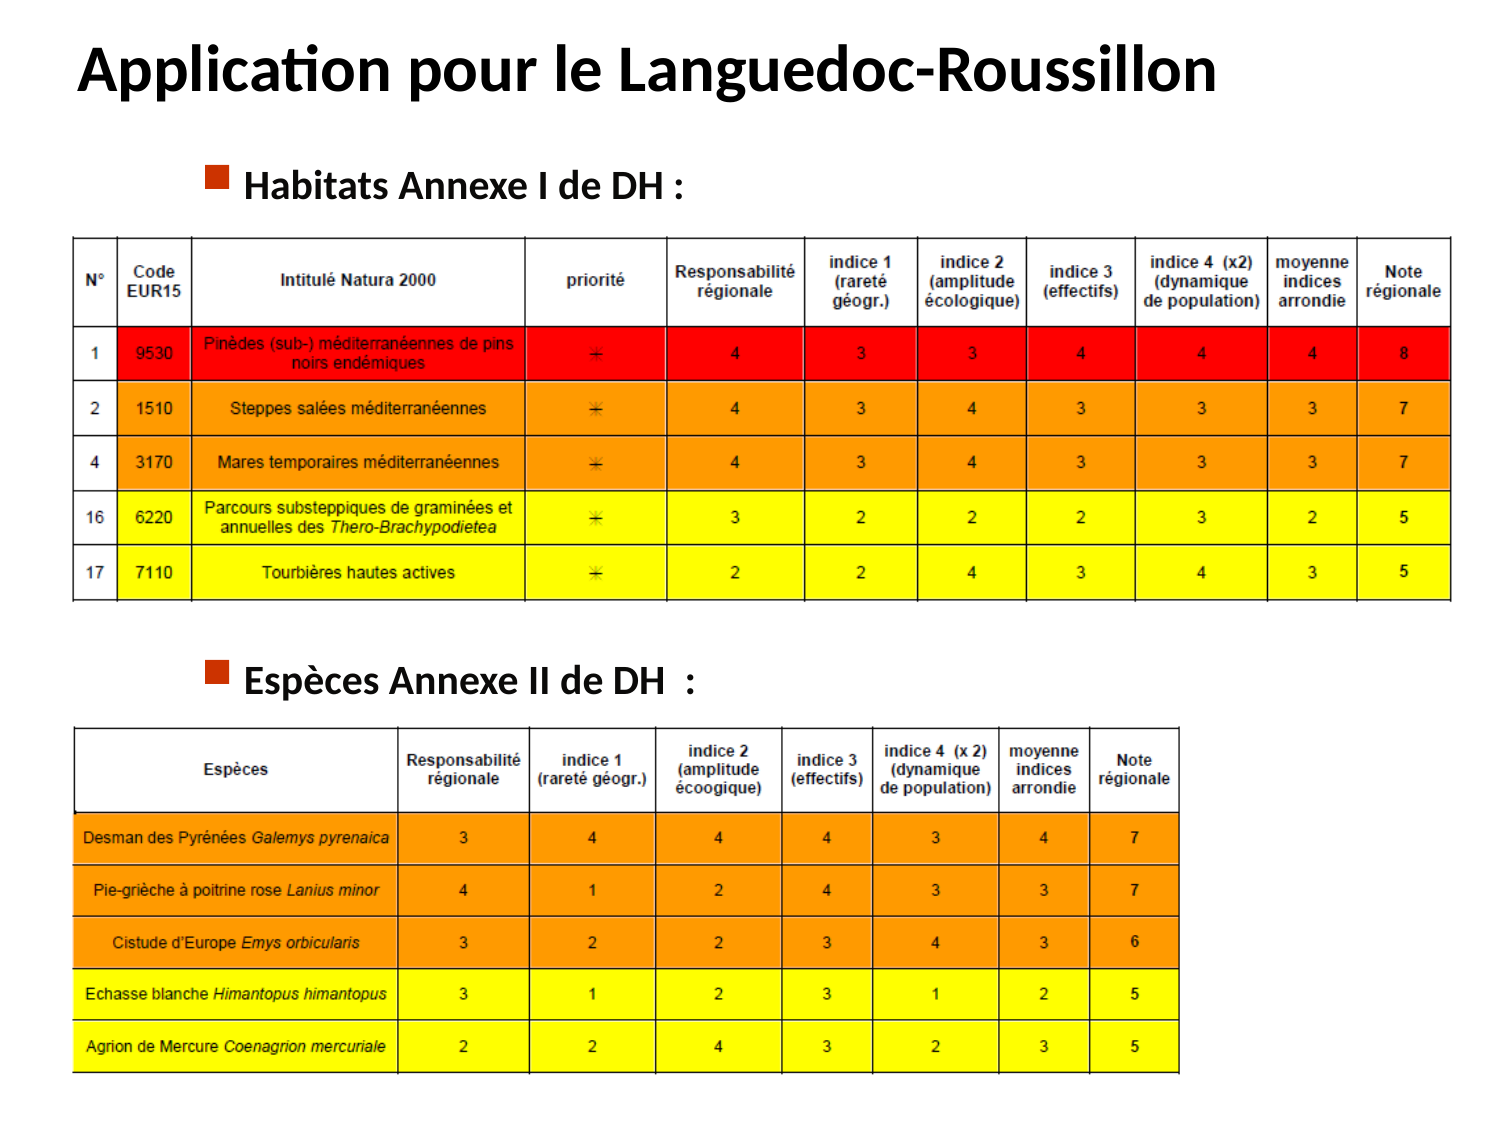

Application pour le Languedoc-Roussillon
 Habitats Annexe I de DH :
 Espèces Annexe II de DH :